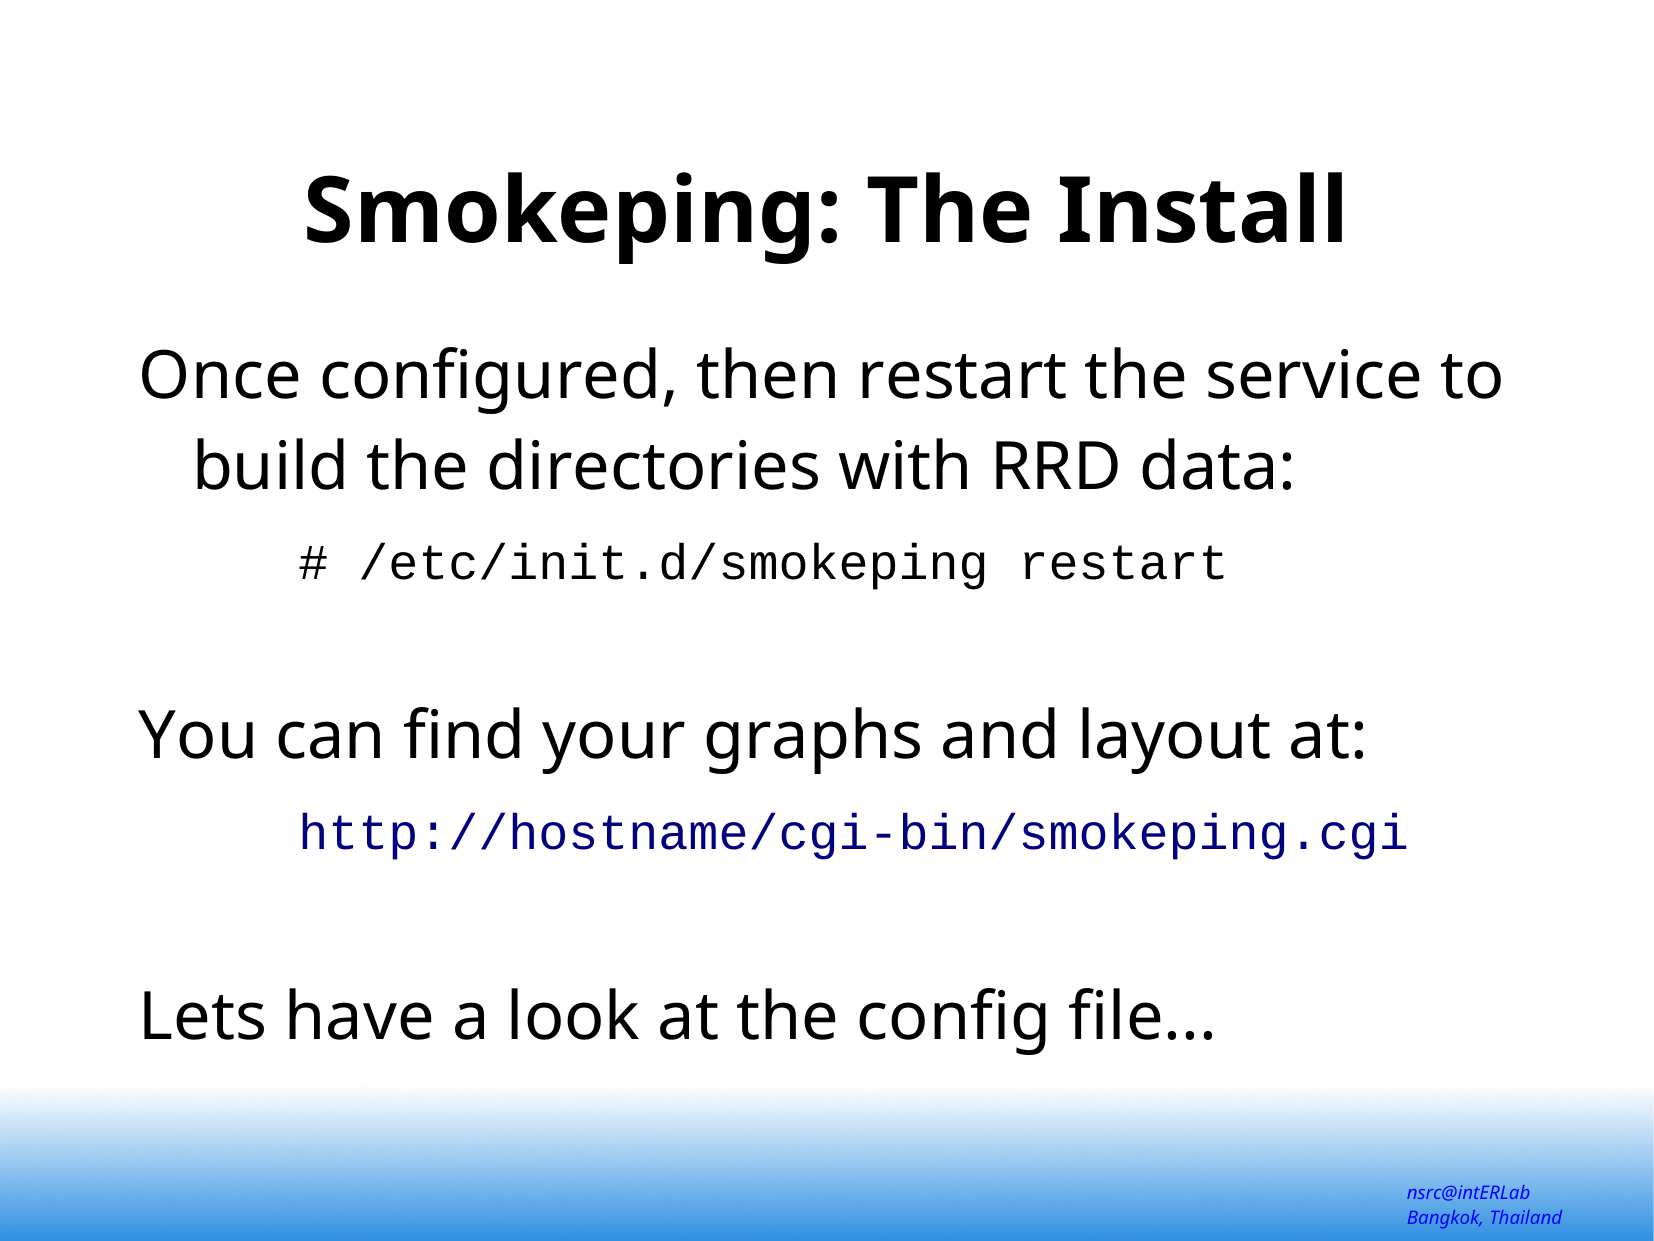

# Smokeping: The Install
Once configured, then restart the service to build the directories with RRD data:
# /etc/init.d/smokeping restart
You can find your graphs and layout at:
http://hostname/cgi-bin/smokeping.cgi
Lets have a look at the config file...